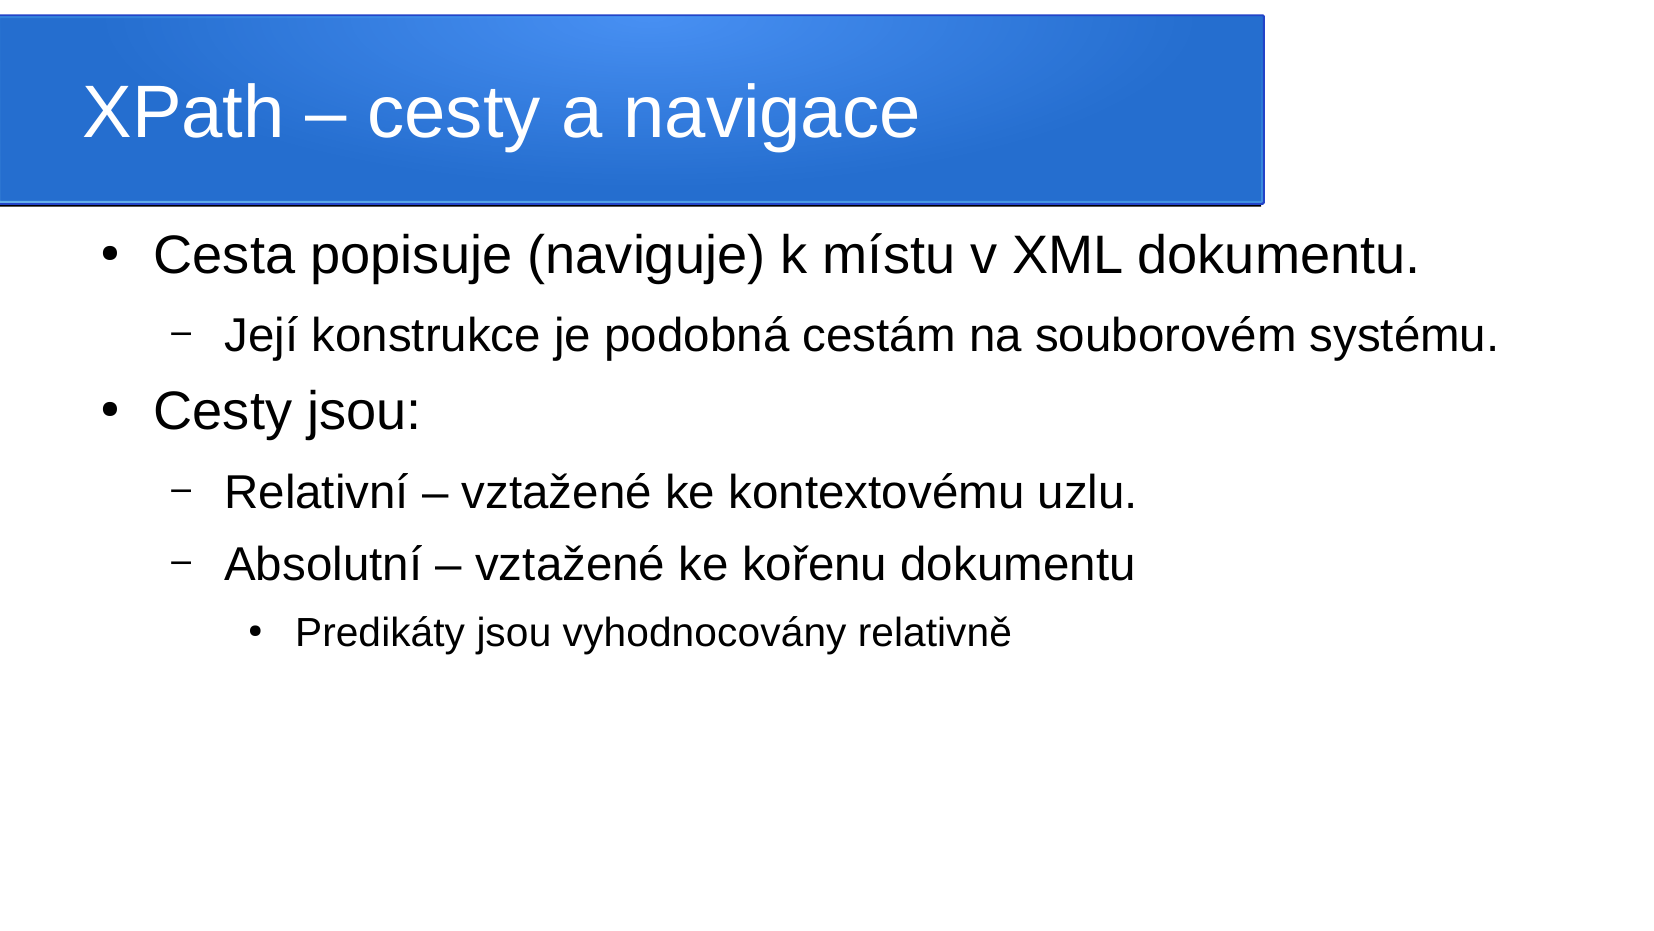

# XPath – cesty a navigace
Cesta popisuje (naviguje) k místu v XML dokumentu.
Její konstrukce je podobná cestám na souborovém systému.
Cesty jsou:
Relativní – vztažené ke kontextovému uzlu.
Absolutní – vztažené ke kořenu dokumentu
Predikáty jsou vyhodnocovány relativně